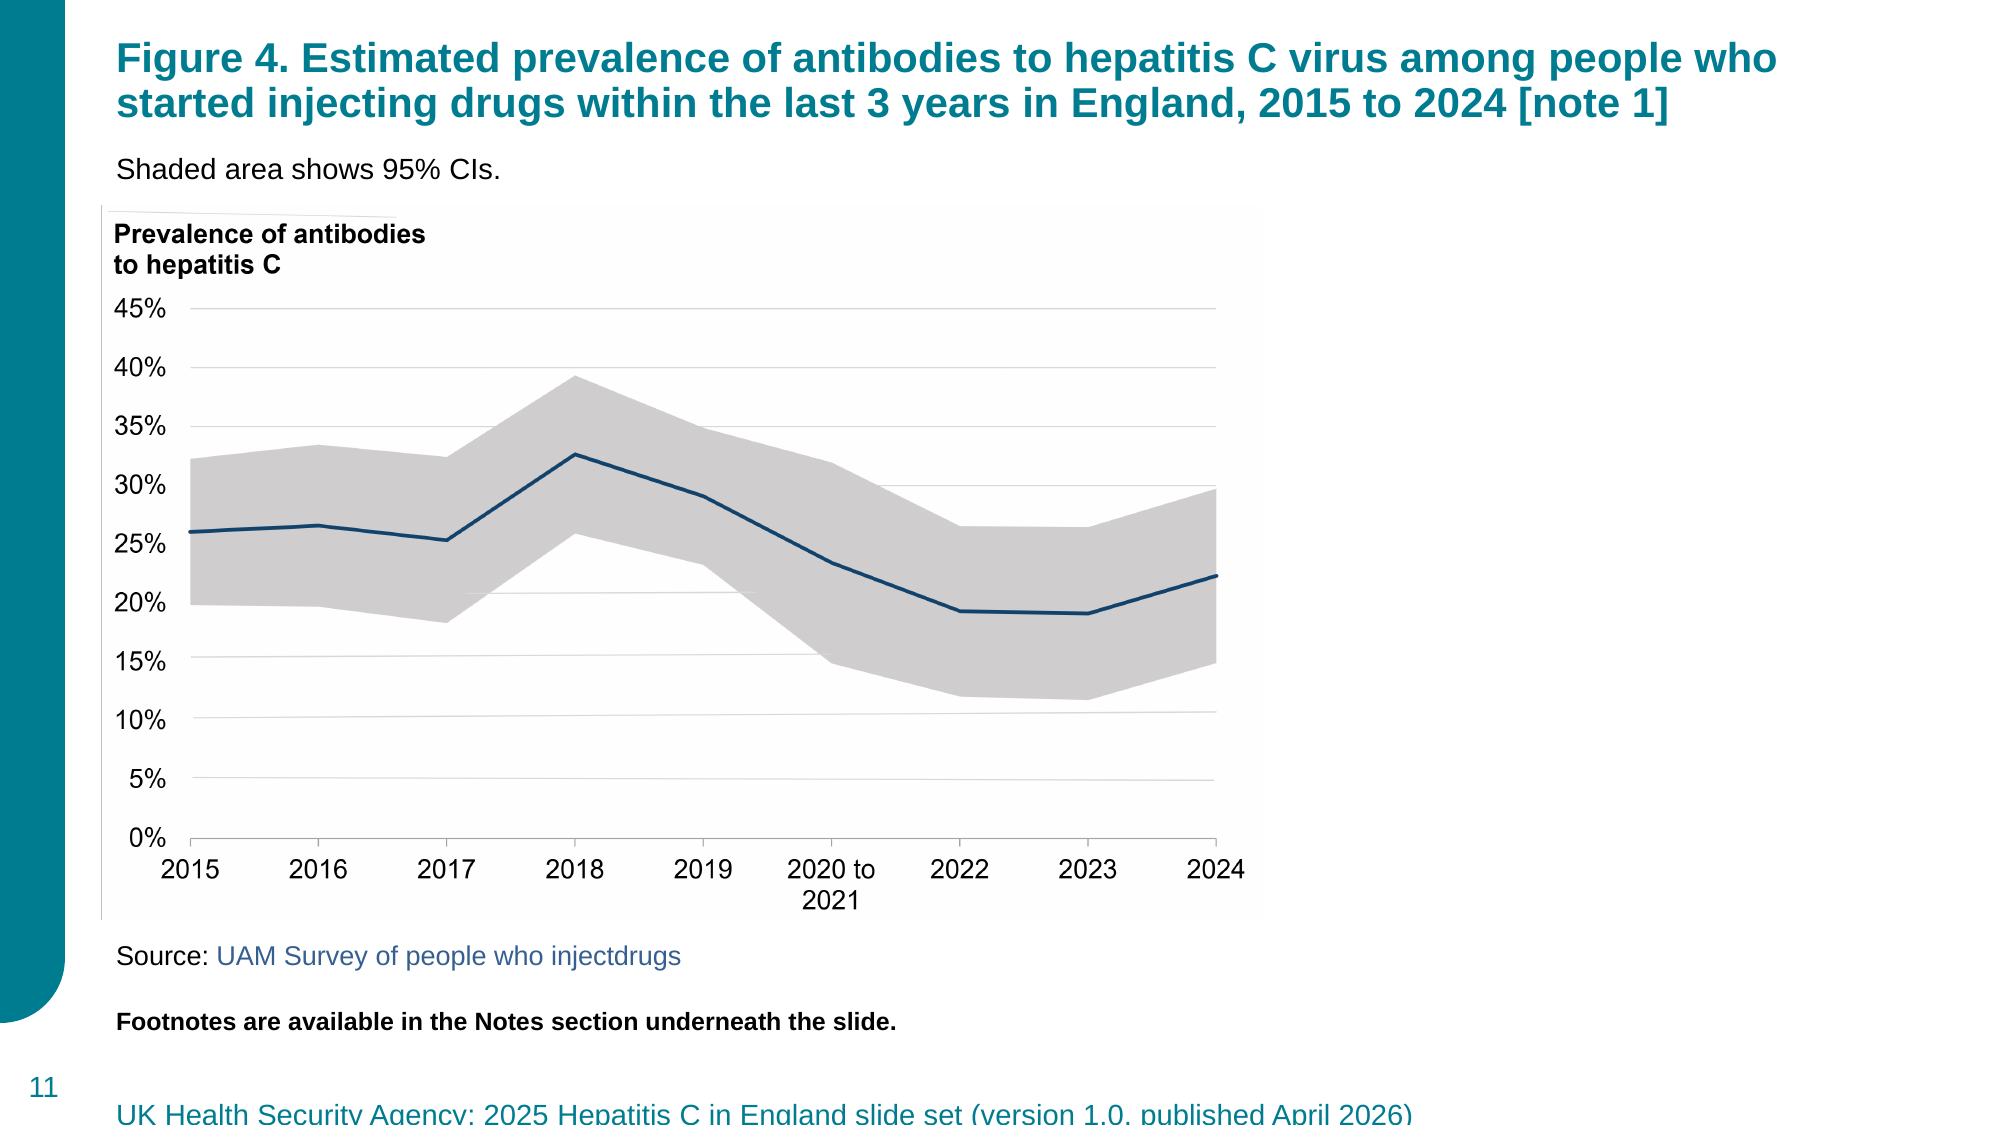

# Figure 4. Estimated prevalence of antibodies to hepatitis C virus among people who started injecting drugs within the last 3 years in England, 2015 to 2024 [note 1]
Shaded area shows 95% CIs.
Source: UAM Survey of people who injectdrugs
Footnotes are available in the Notes section underneath the slide.
UK Health Security Agency: 2025 Hepatitis C in England slide set (version 1.0, published April 2026)
11